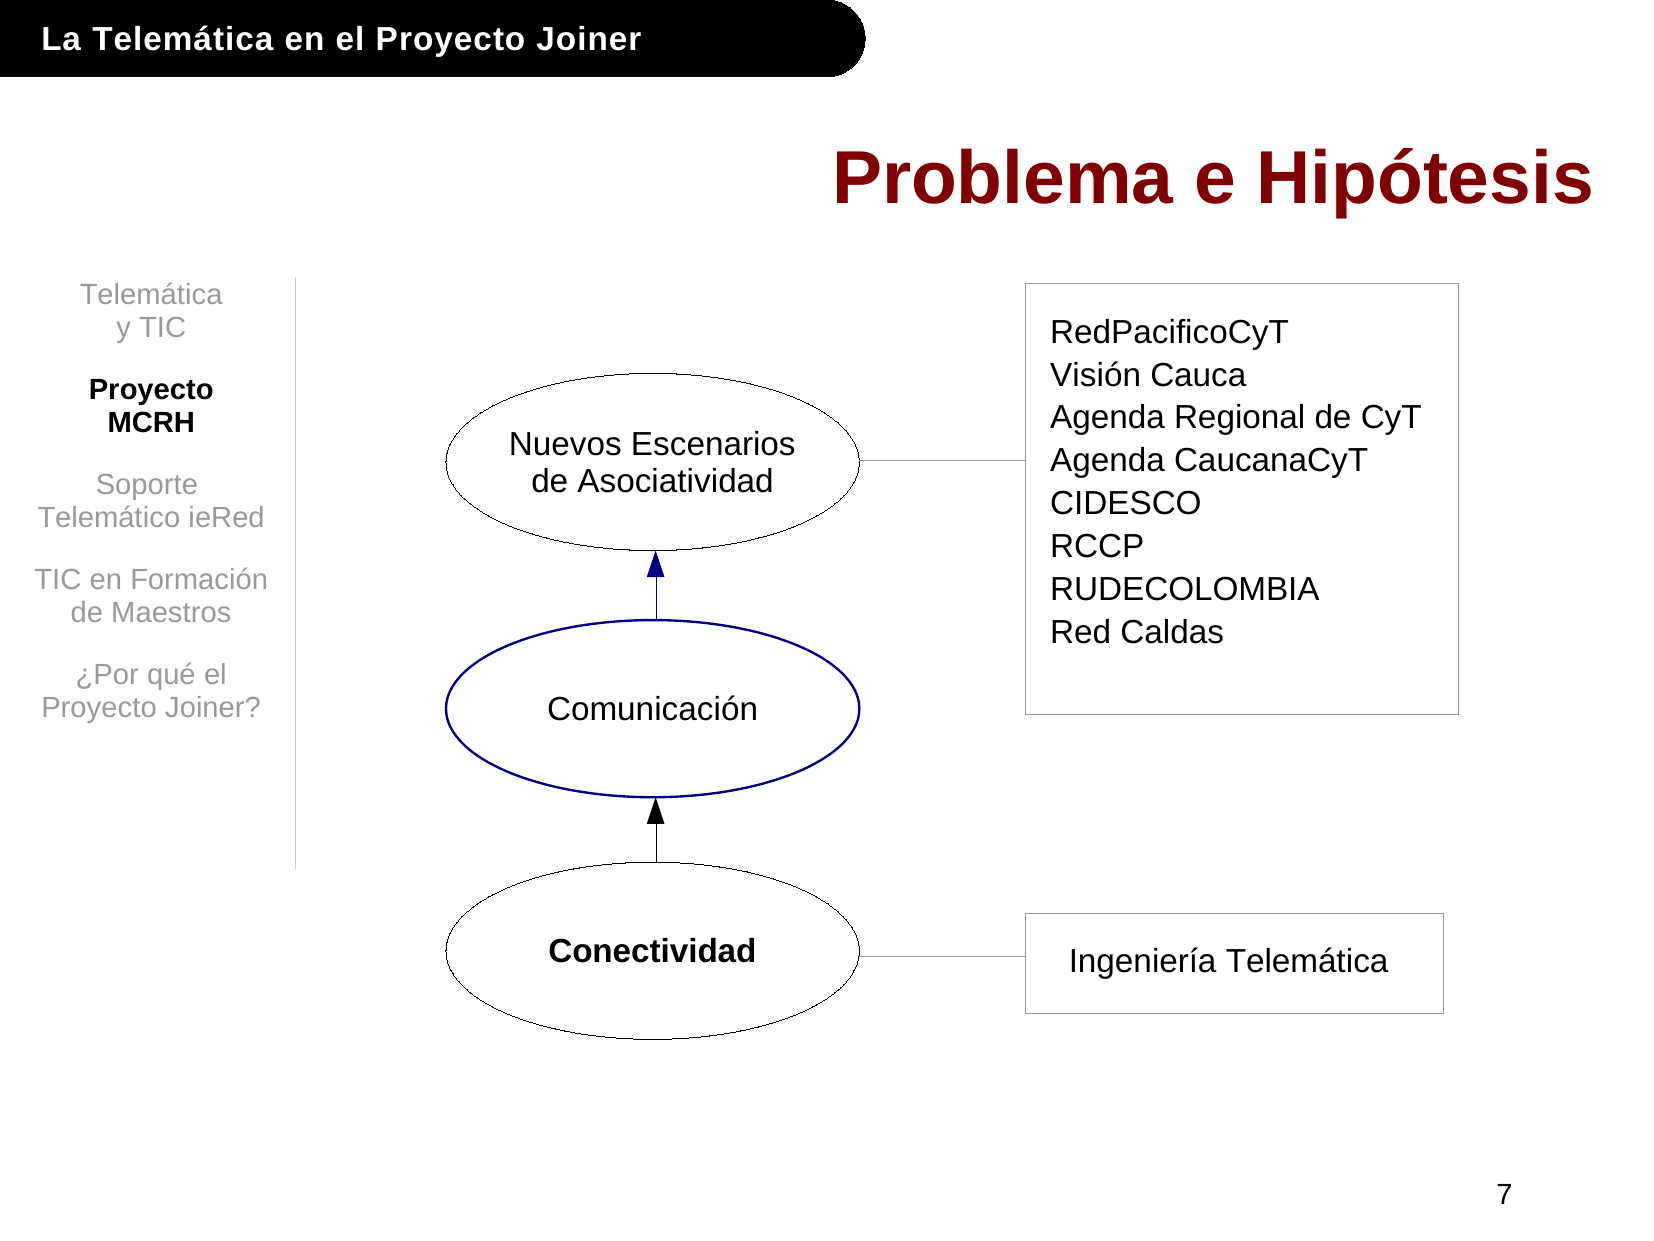

# Problema e Hipótesis
Telemática
y TIC
Proyecto
MCRH
Soporte
Telemático ieRed
TIC en Formación de Maestros
¿Por qué el Proyecto Joiner?
RedPacificoCyT
Visión Cauca
Agenda Regional de CyT
Agenda CaucanaCyT
CIDESCO
RCCP
RUDECOLOMBIA
Red Caldas
Nuevos Escenarios
de Asociatividad
Comunicación
Conectividad
 Ingeniería Telemática